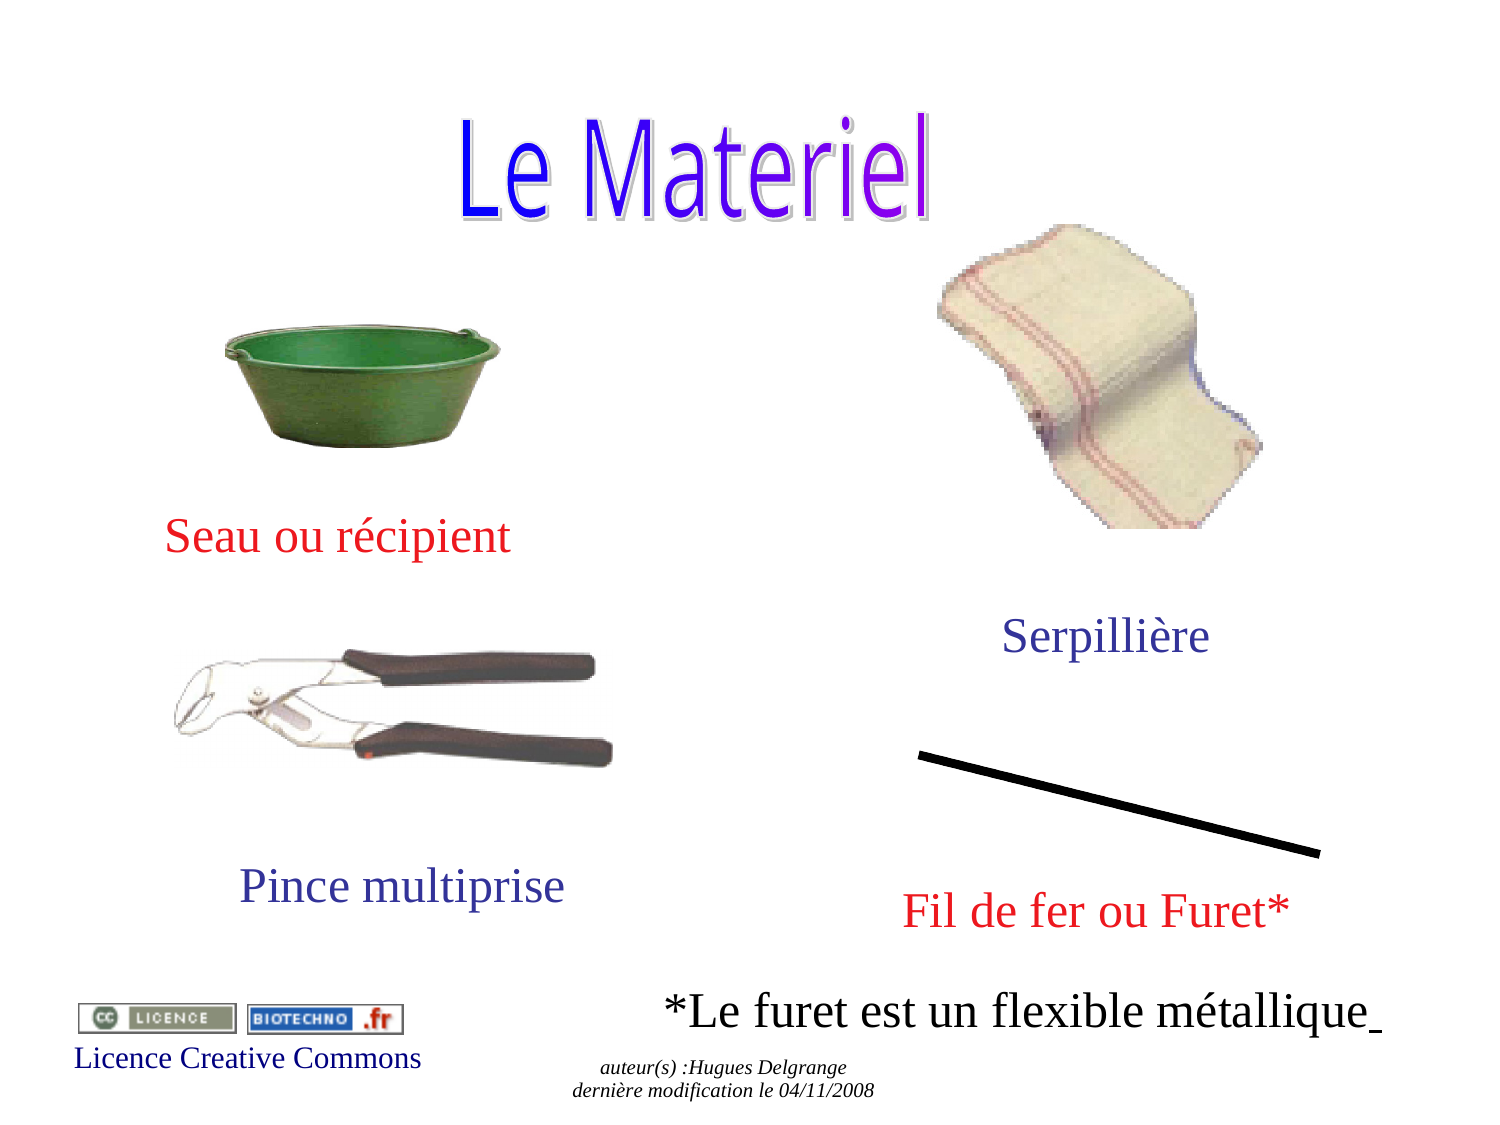

Le Materiel
Seau ou récipient
Serpillière
Pince multiprise
Fil de fer ou Furet*
*Le furet est un flexible métallique
Licence Creative Commons
auteur(s) :Hugues Delgrange
dernière modification le 04/11/2008